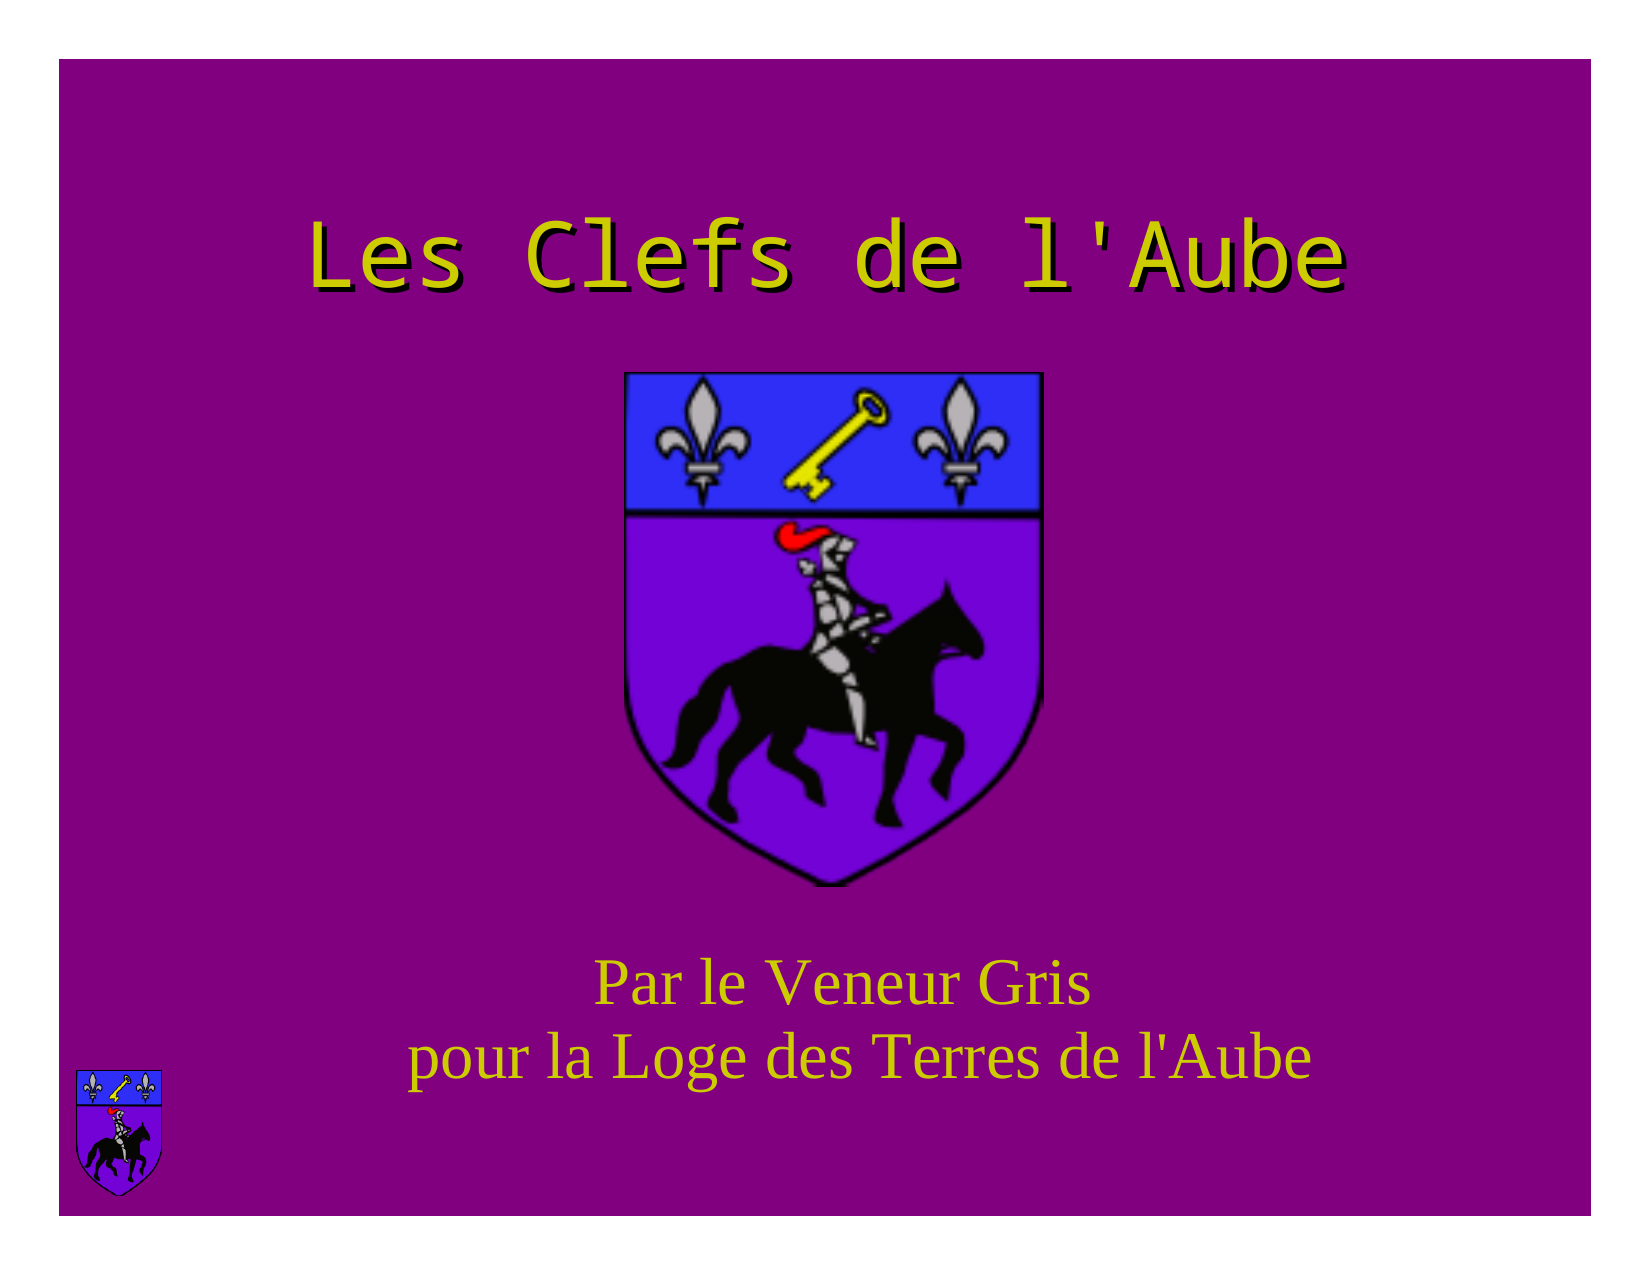

# Les Clefs de l'Aube
Par le Veneur Gris
pour la Loge des Terres de l'Aube